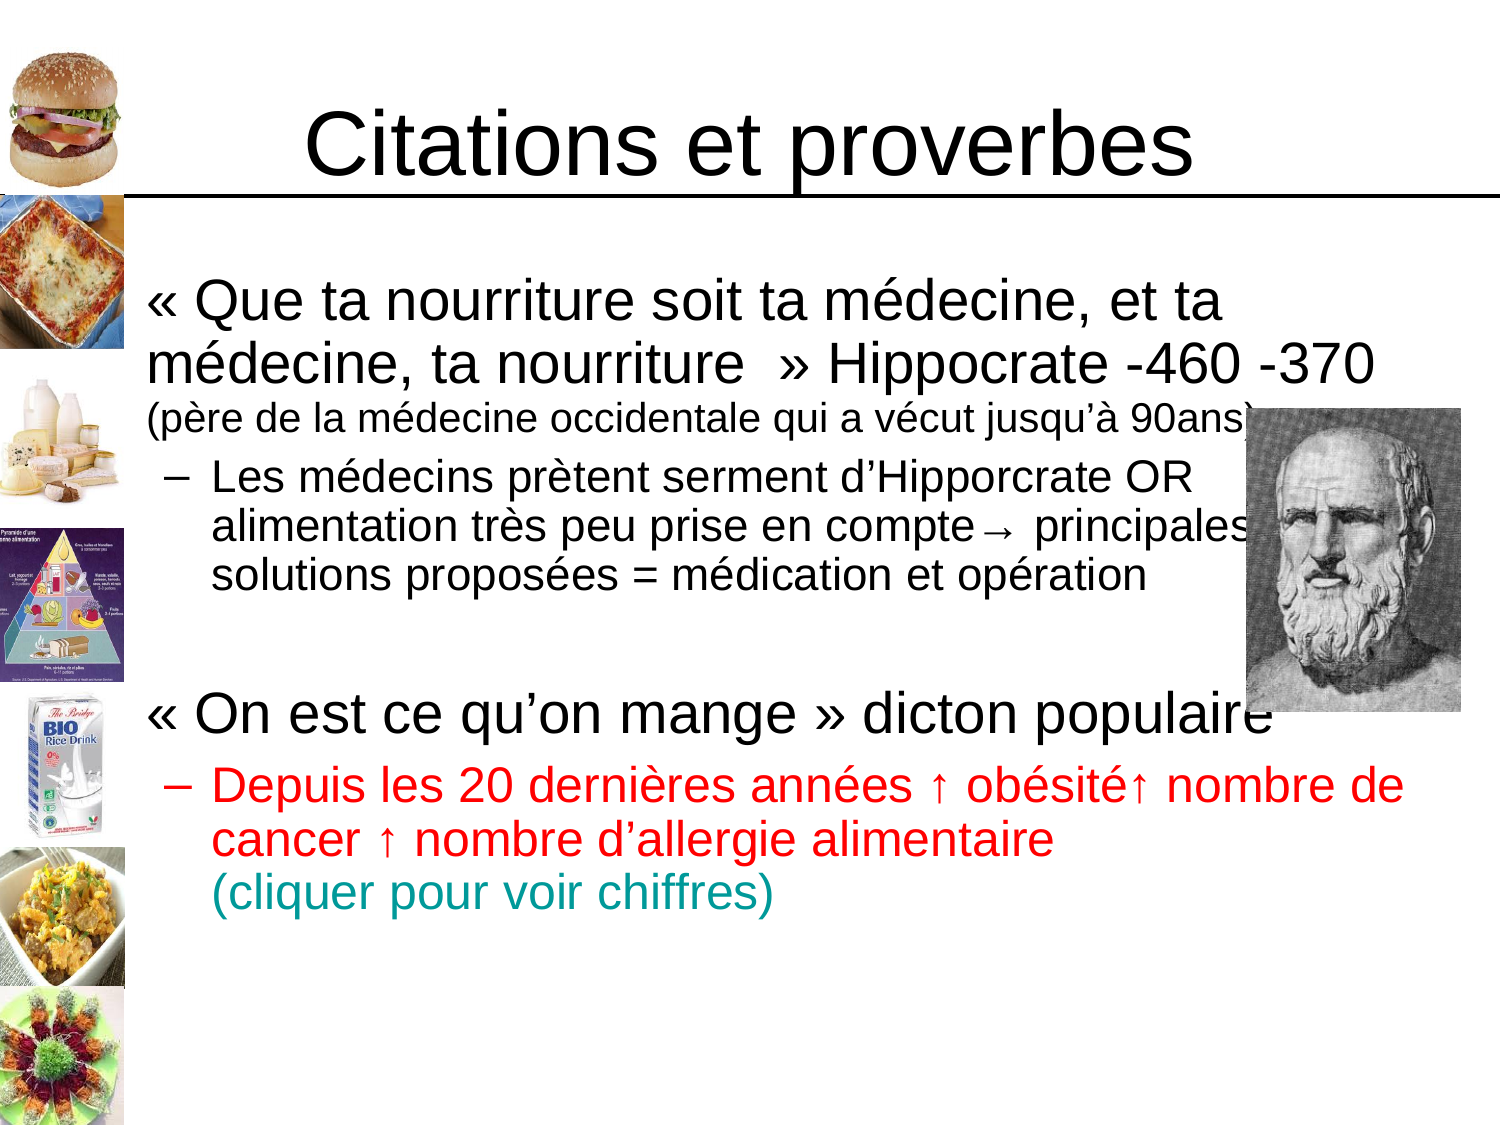

# Citations et proverbes
« Que ta nourriture soit ta médecine, et ta médecine, ta nourriture  » Hippocrate -460 -370 (père de la médecine occidentale qui a vécut jusqu’à 90ans)
Les médecins prètent serment d’Hipporcrate OR alimentation très peu prise en compte→ principales solutions proposées = médication et opération
« On est ce qu’on mange » dicton populaire
Depuis les 20 dernières années ↑ obésité↑ nombre de cancer ↑ nombre d’allergie alimentaire (cliquer pour voir chiffres)